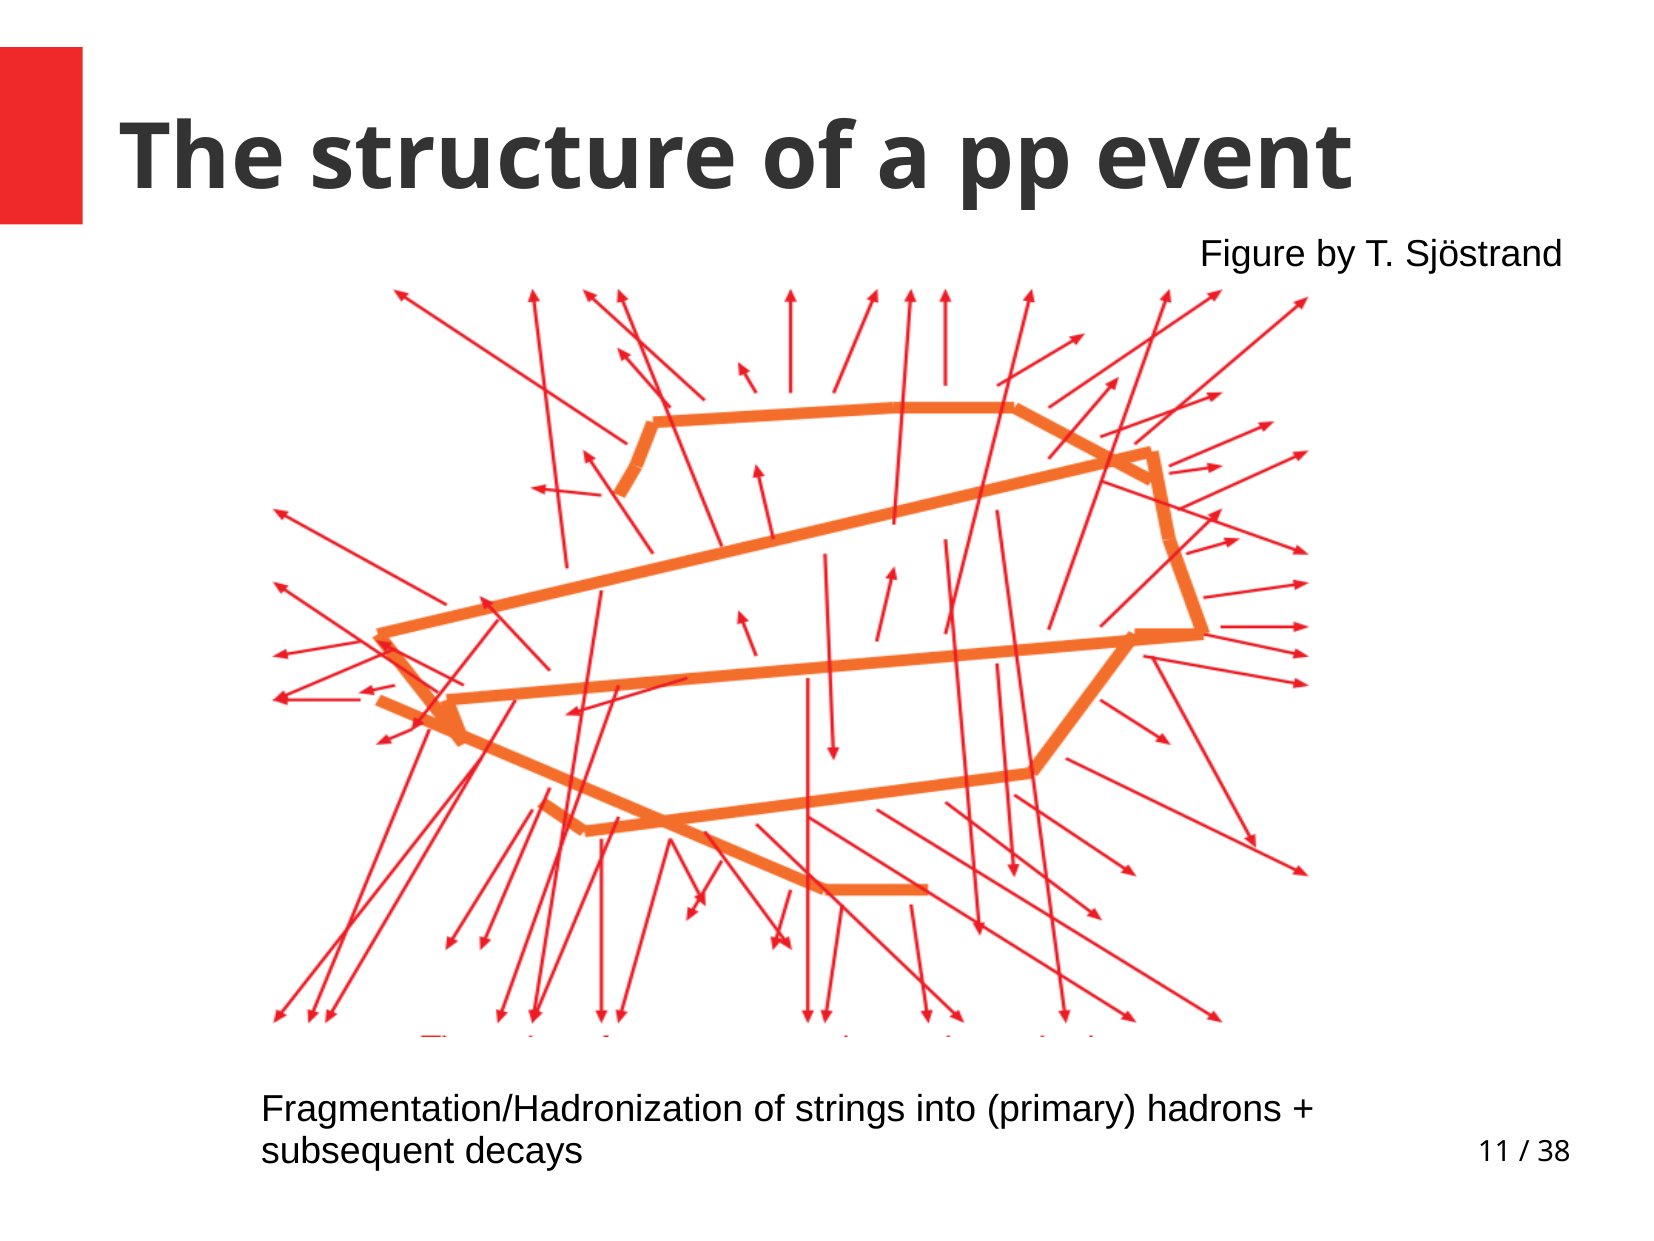

# The structure of a pp event
Figure by T. Sjöstrand
Fragmentation/Hadronization of strings into (primary) hadrons + subsequent decays
11